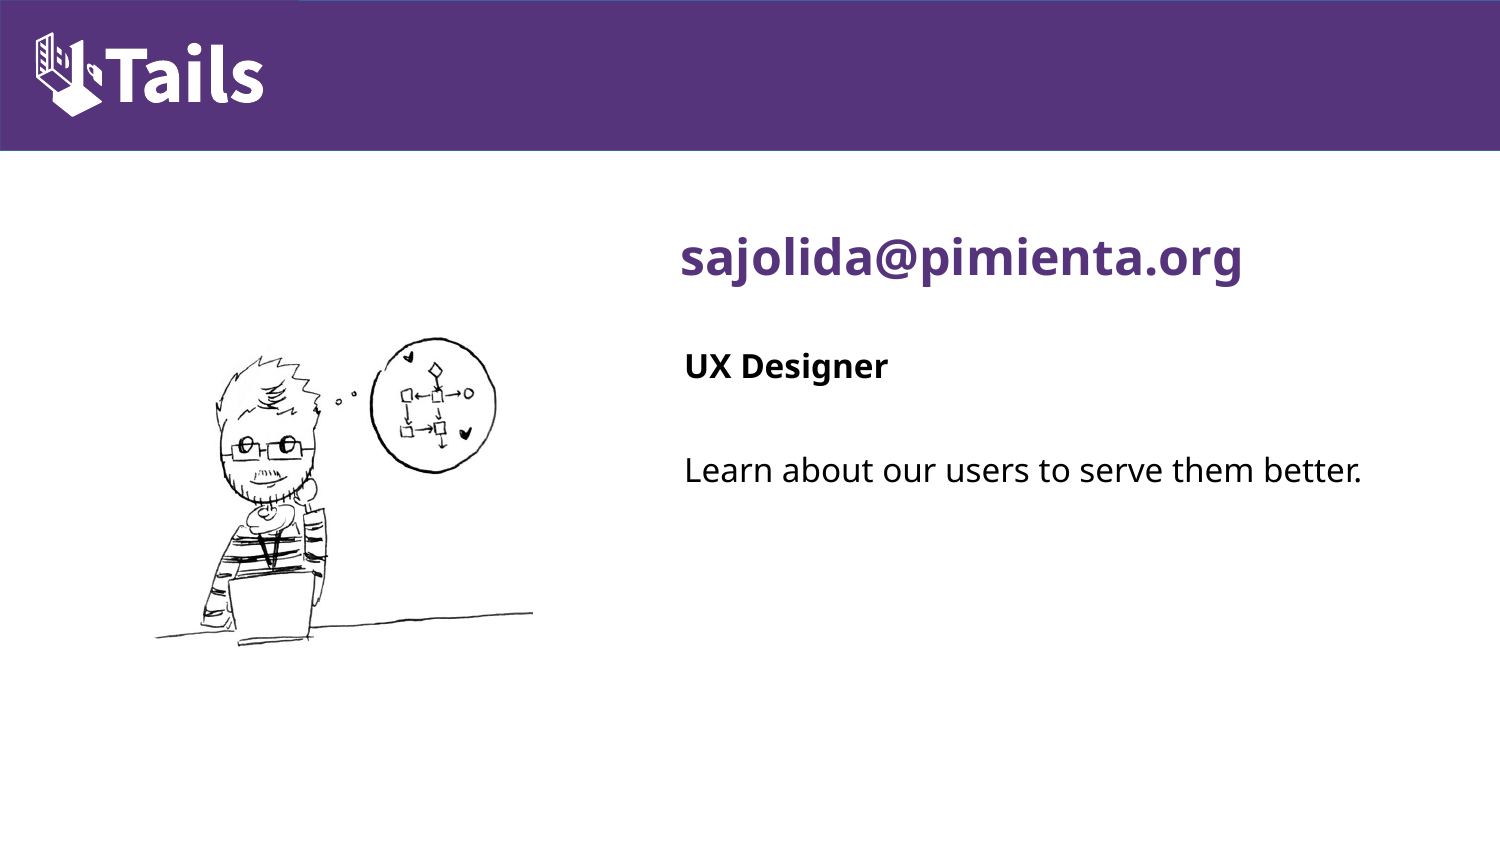

# sajolida@pimienta.org
UX Designer
Learn about our users to serve them better.